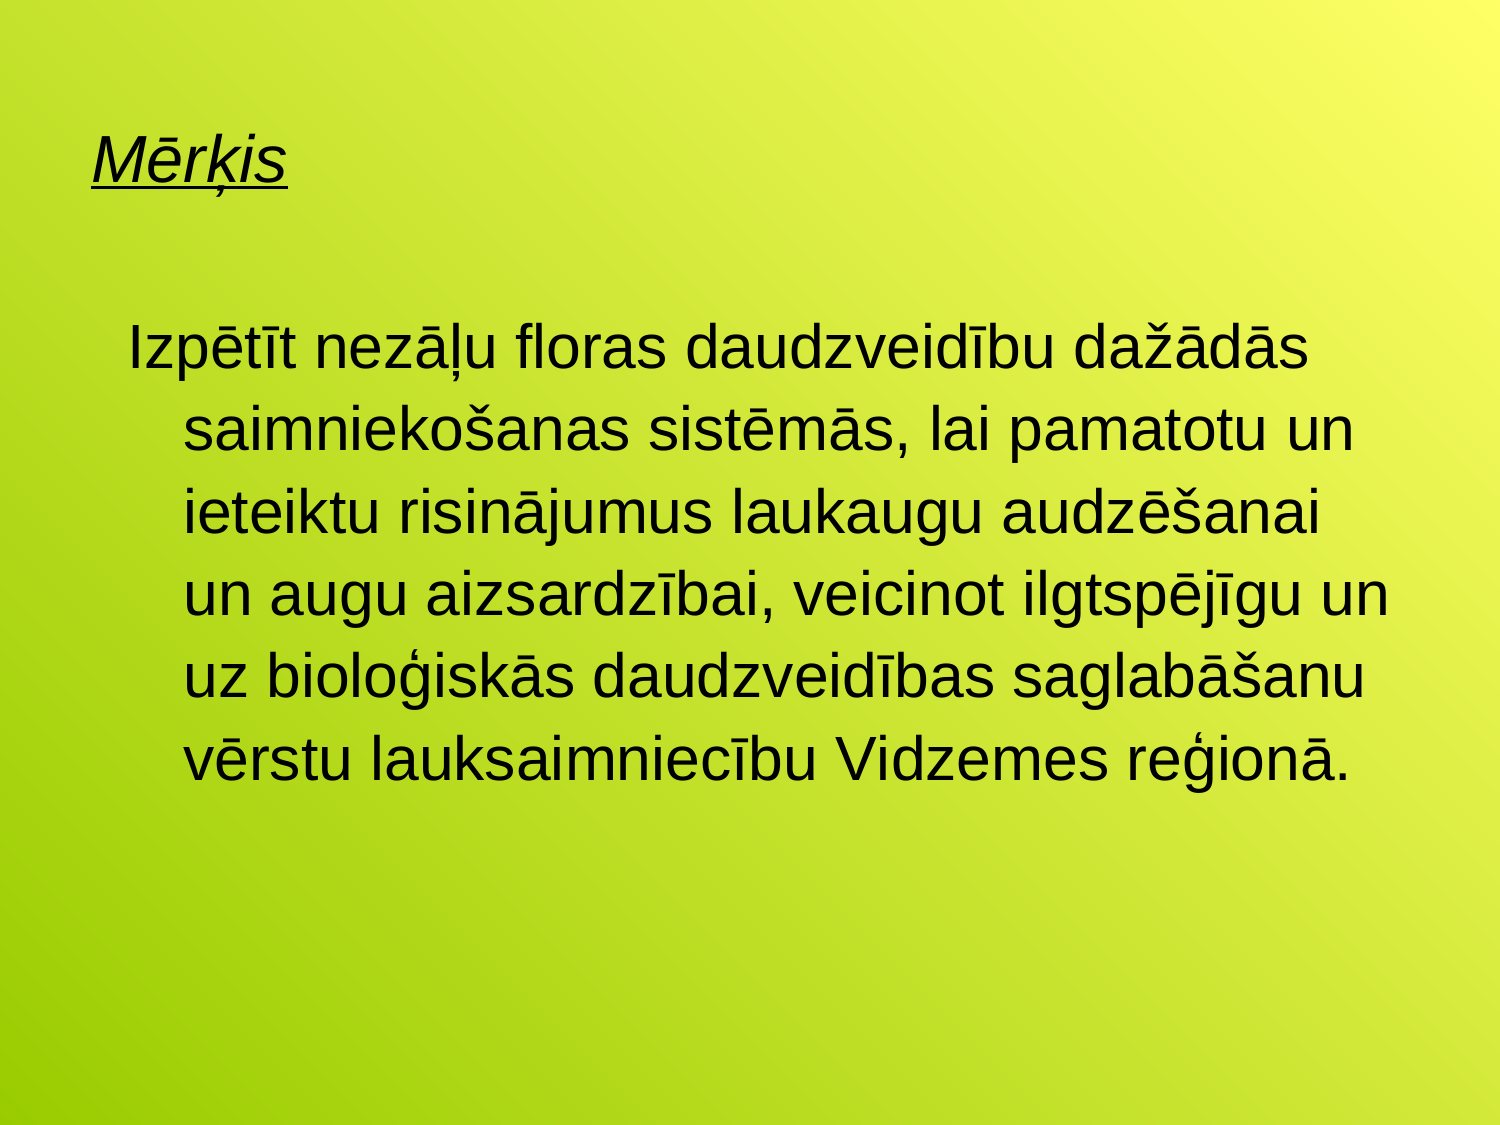

Mērķis
# Izpētīt nezāļu floras daudzveidību dažādās saimniekošanas sistēmās, lai pamatotu un ieteiktu risinājumus laukaugu audzēšanai un augu aizsardzībai, veicinot ilgtspējīgu un uz bioloģiskās daudzveidības saglabāšanu vērstu lauksaimniecību Vidzemes reģionā.